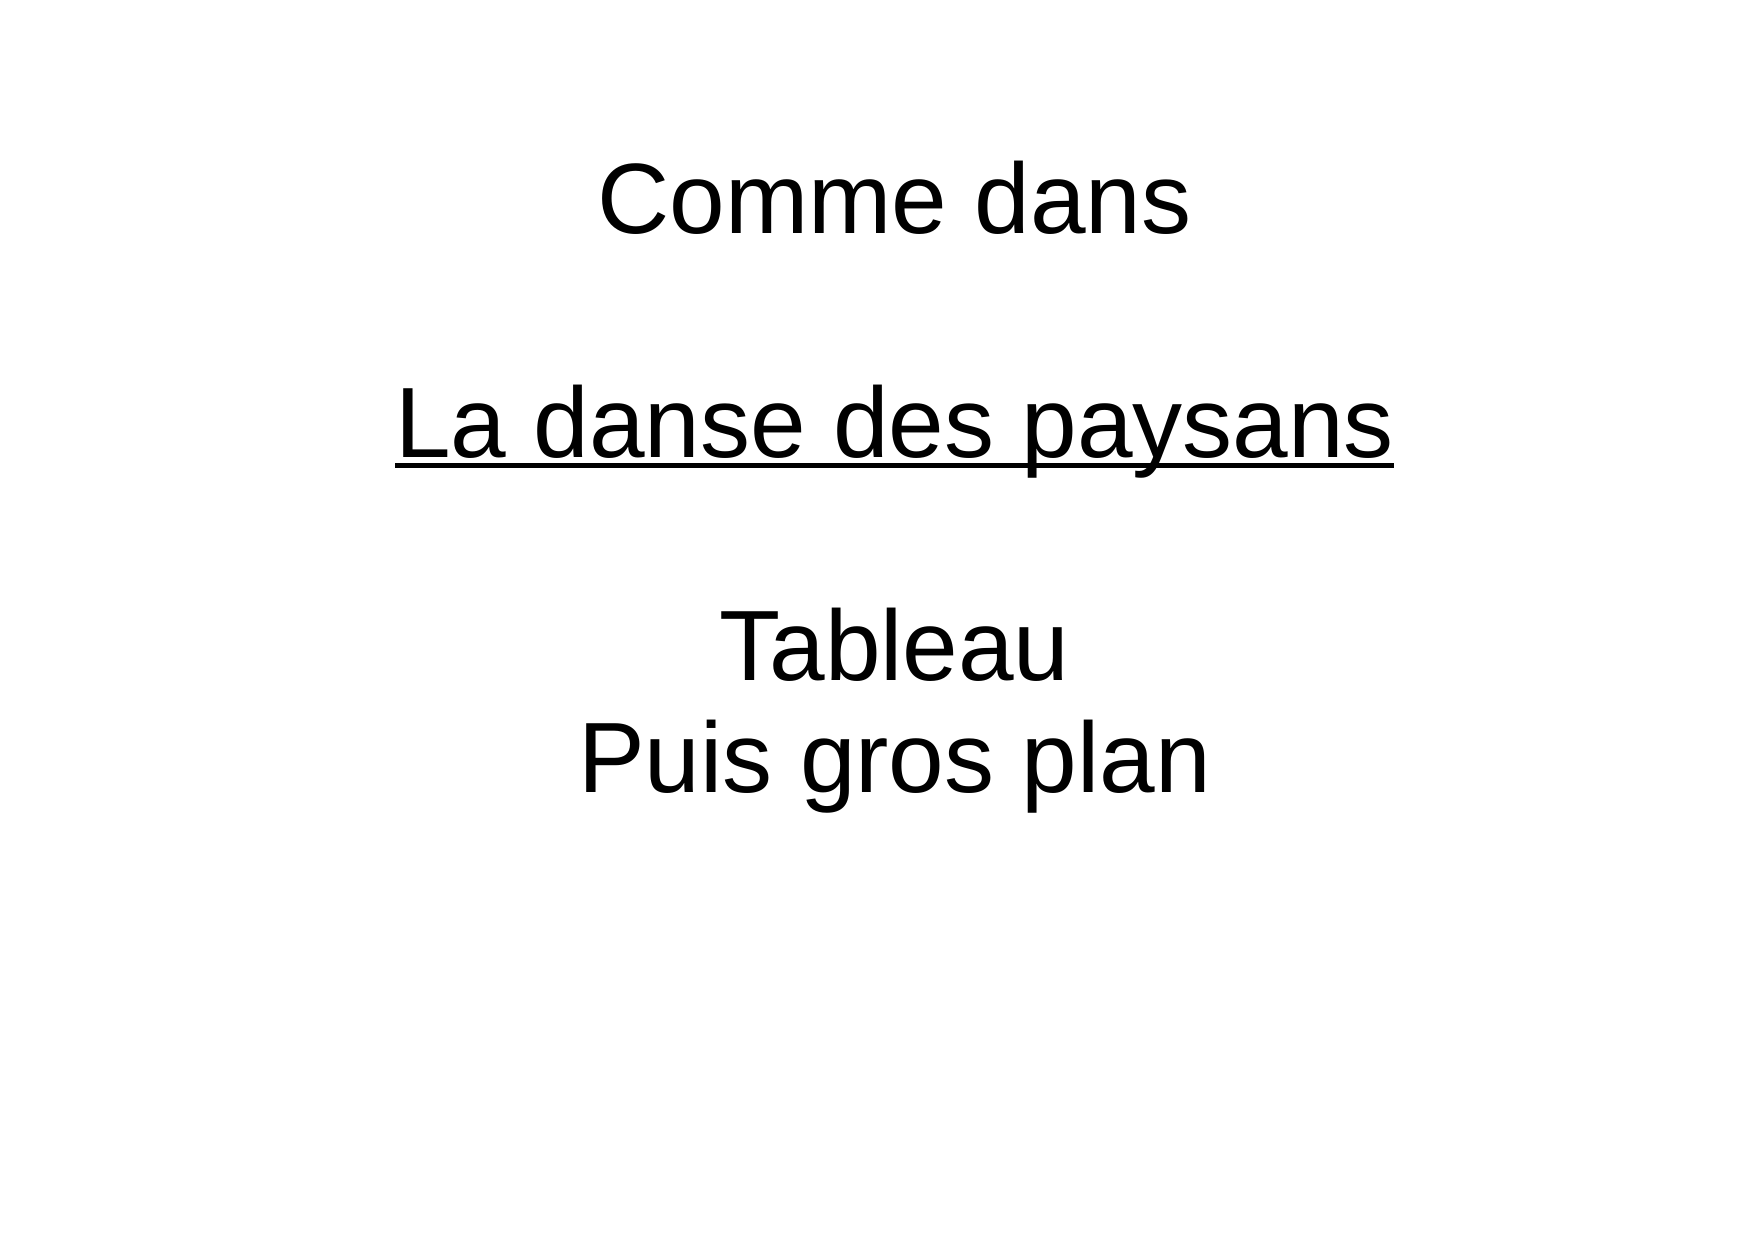

Comme dans
La danse des paysans
Tableau
Puis gros plan